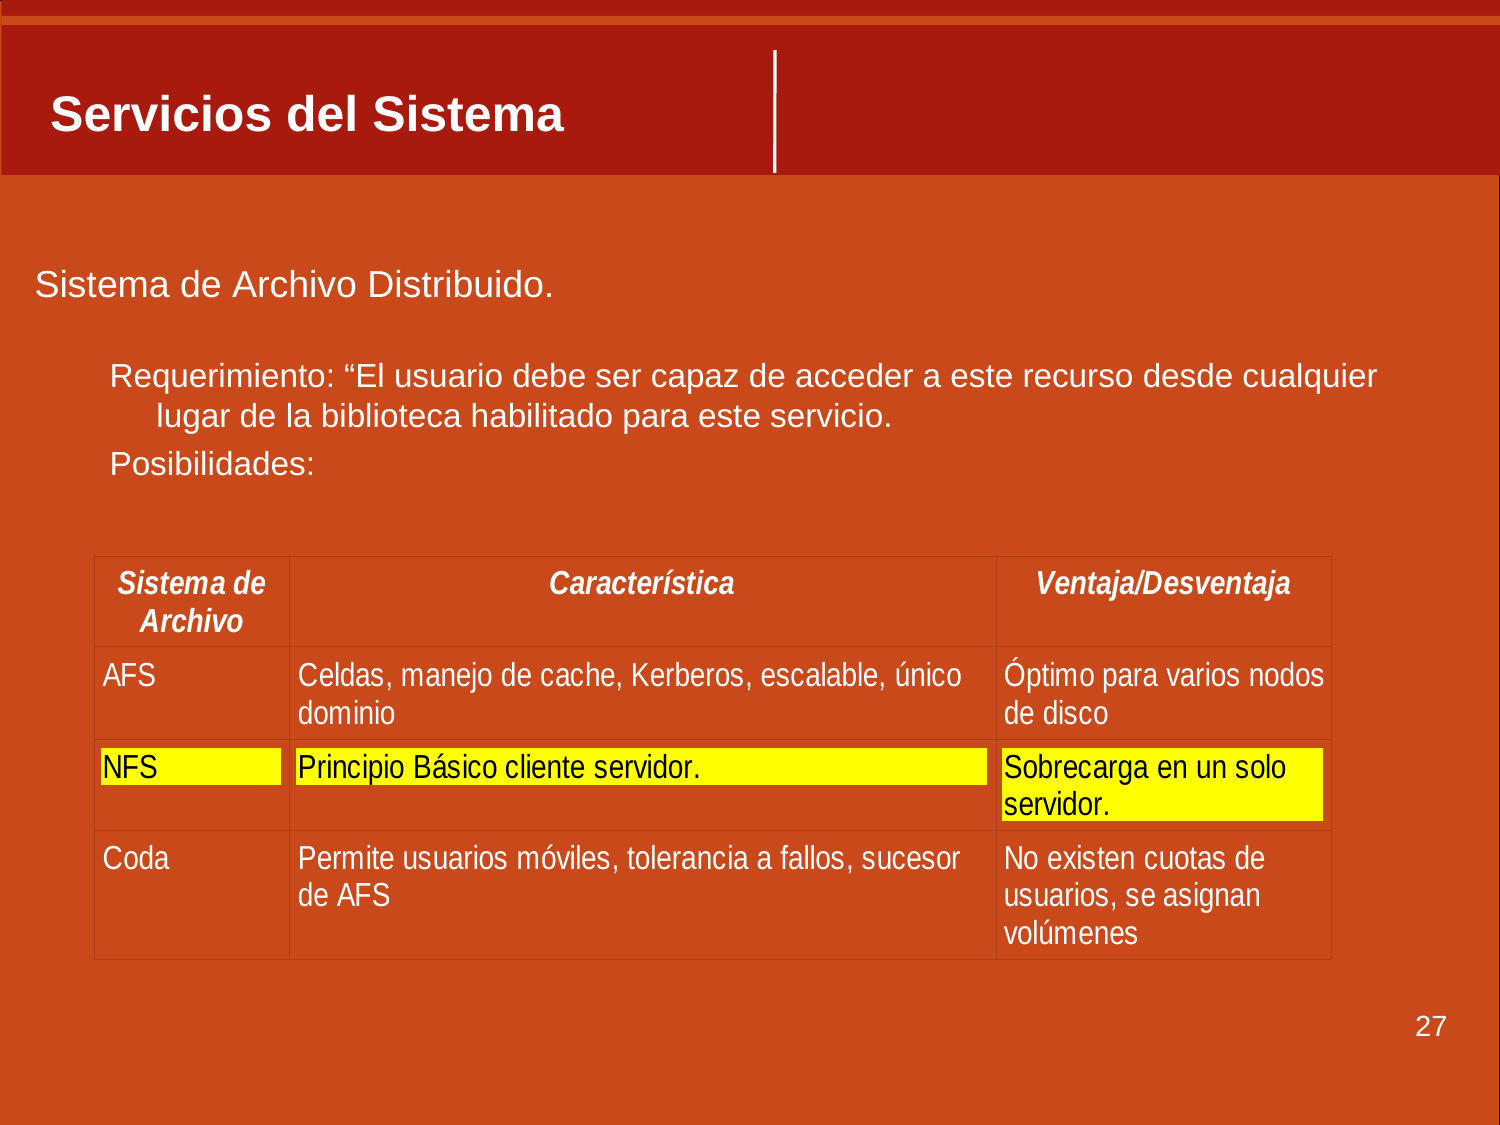

# Servicios del Sistema
Sistema de Archivo Distribuido.
Requerimiento: “El usuario debe ser capaz de acceder a este recurso desde cualquier lugar de la biblioteca habilitado para este servicio.
Posibilidades: